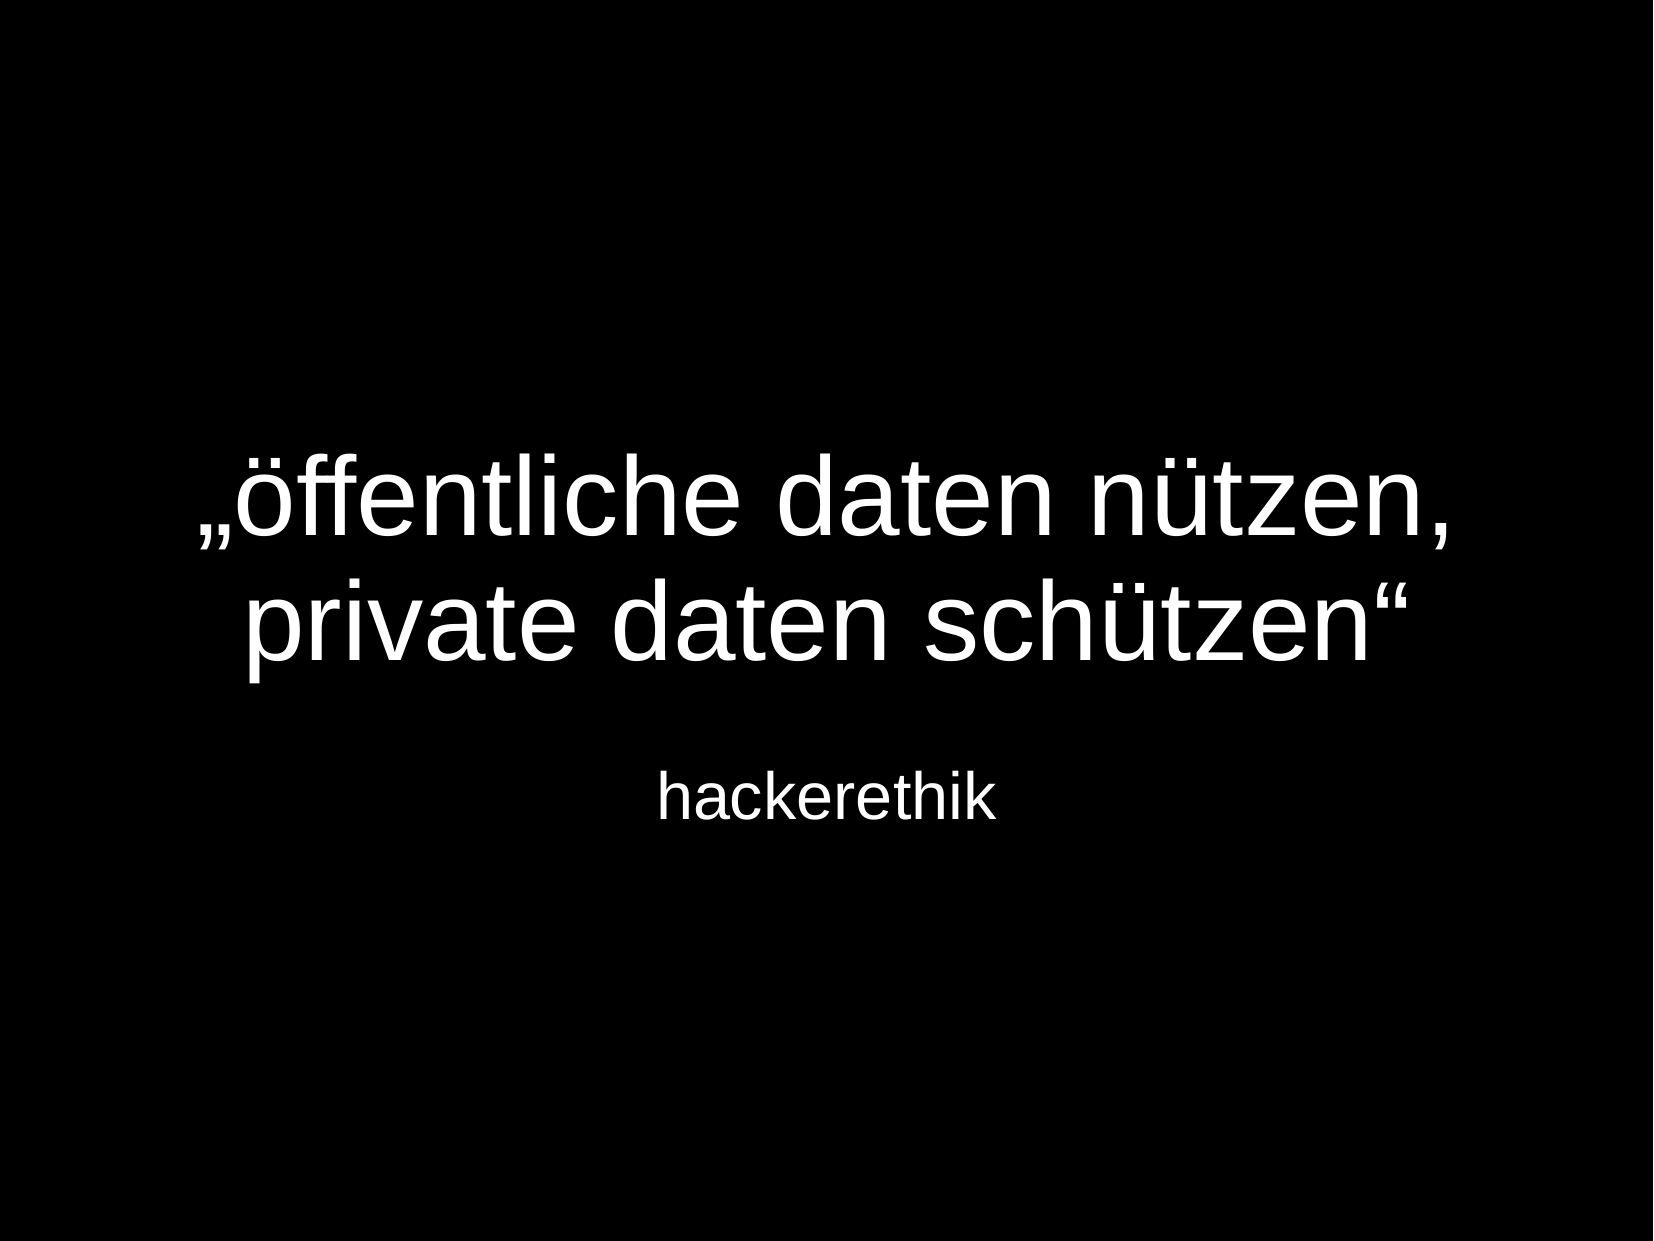

# „öffentliche daten nützen, private daten schützen“
hackerethik